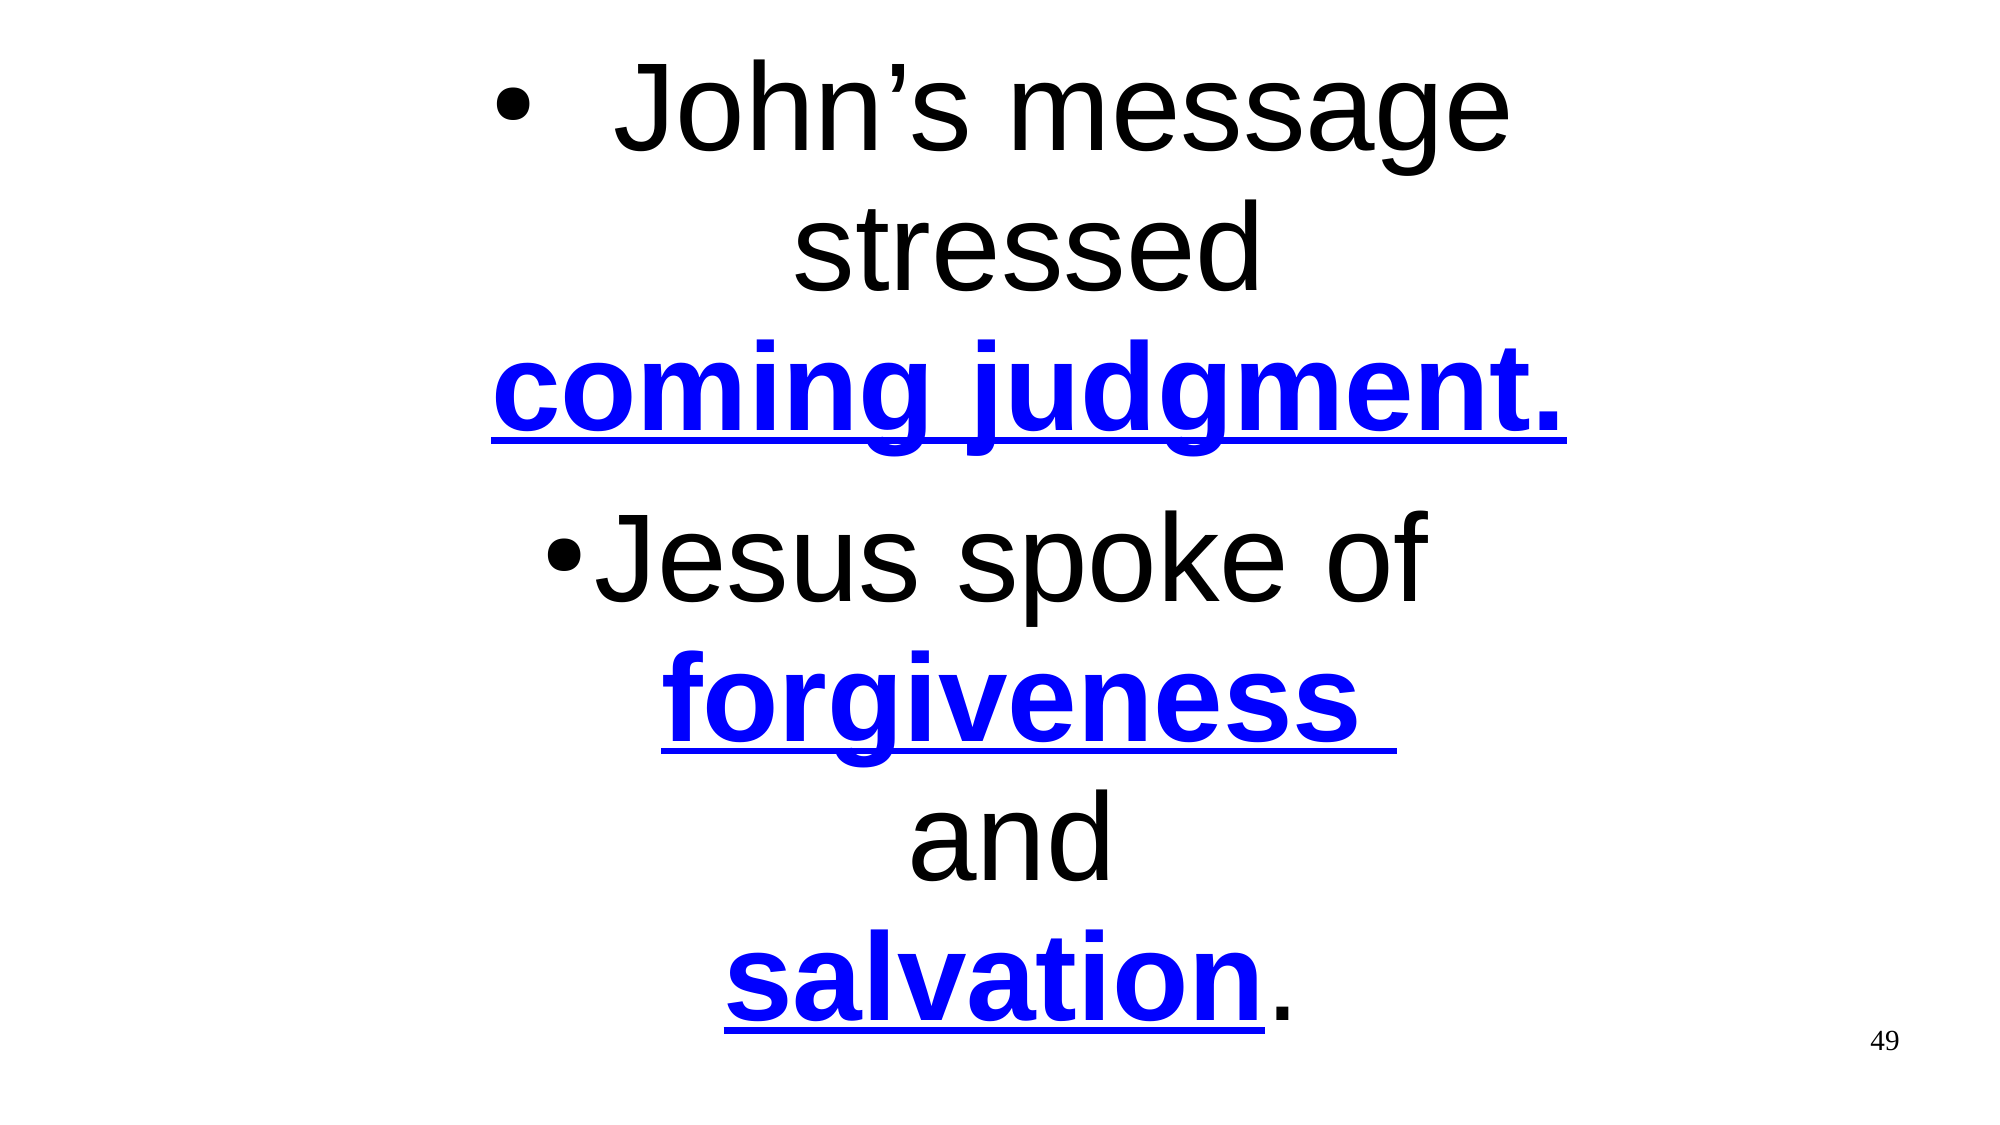

# John’s message stressed coming judgment.
Jesus spoke of
forgiveness
and
salvation.
49